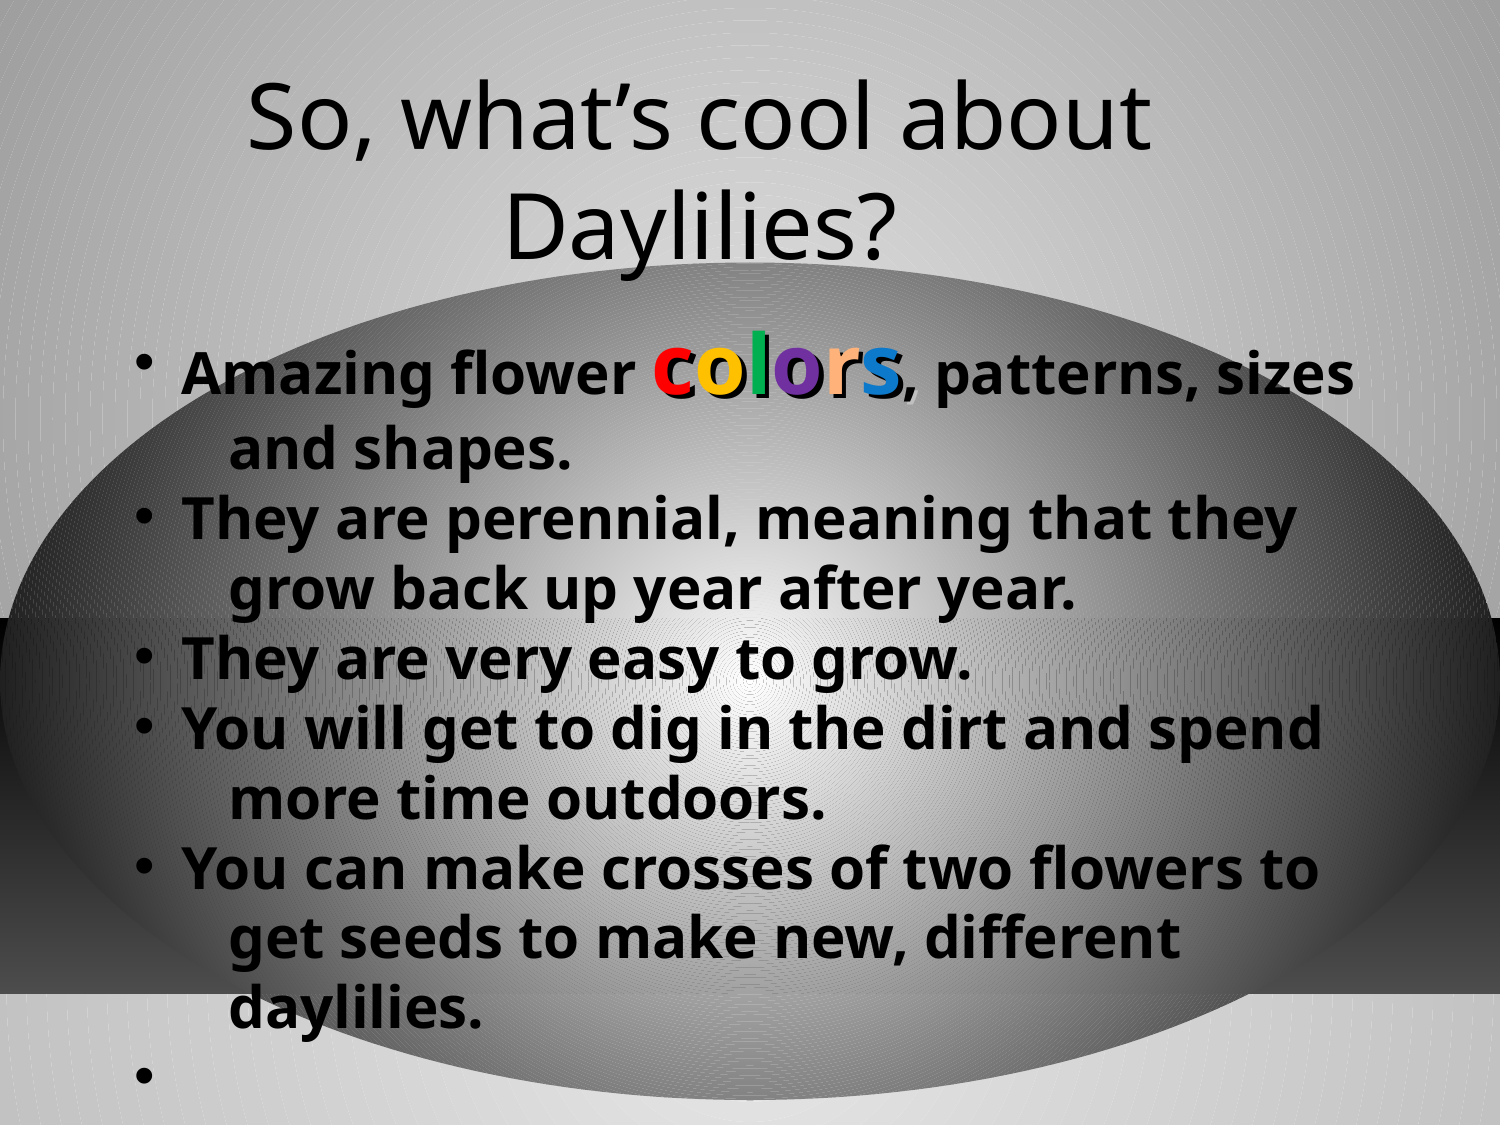

So, what’s cool about Daylilies?
Amazing flower colors, patterns, sizes and shapes.
They are perennial, meaning that they grow back up year after year.
They are very easy to grow.
You will get to dig in the dirt and spend more time outdoors.
You can make crosses of two flowers to get seeds to make new, different daylilies.